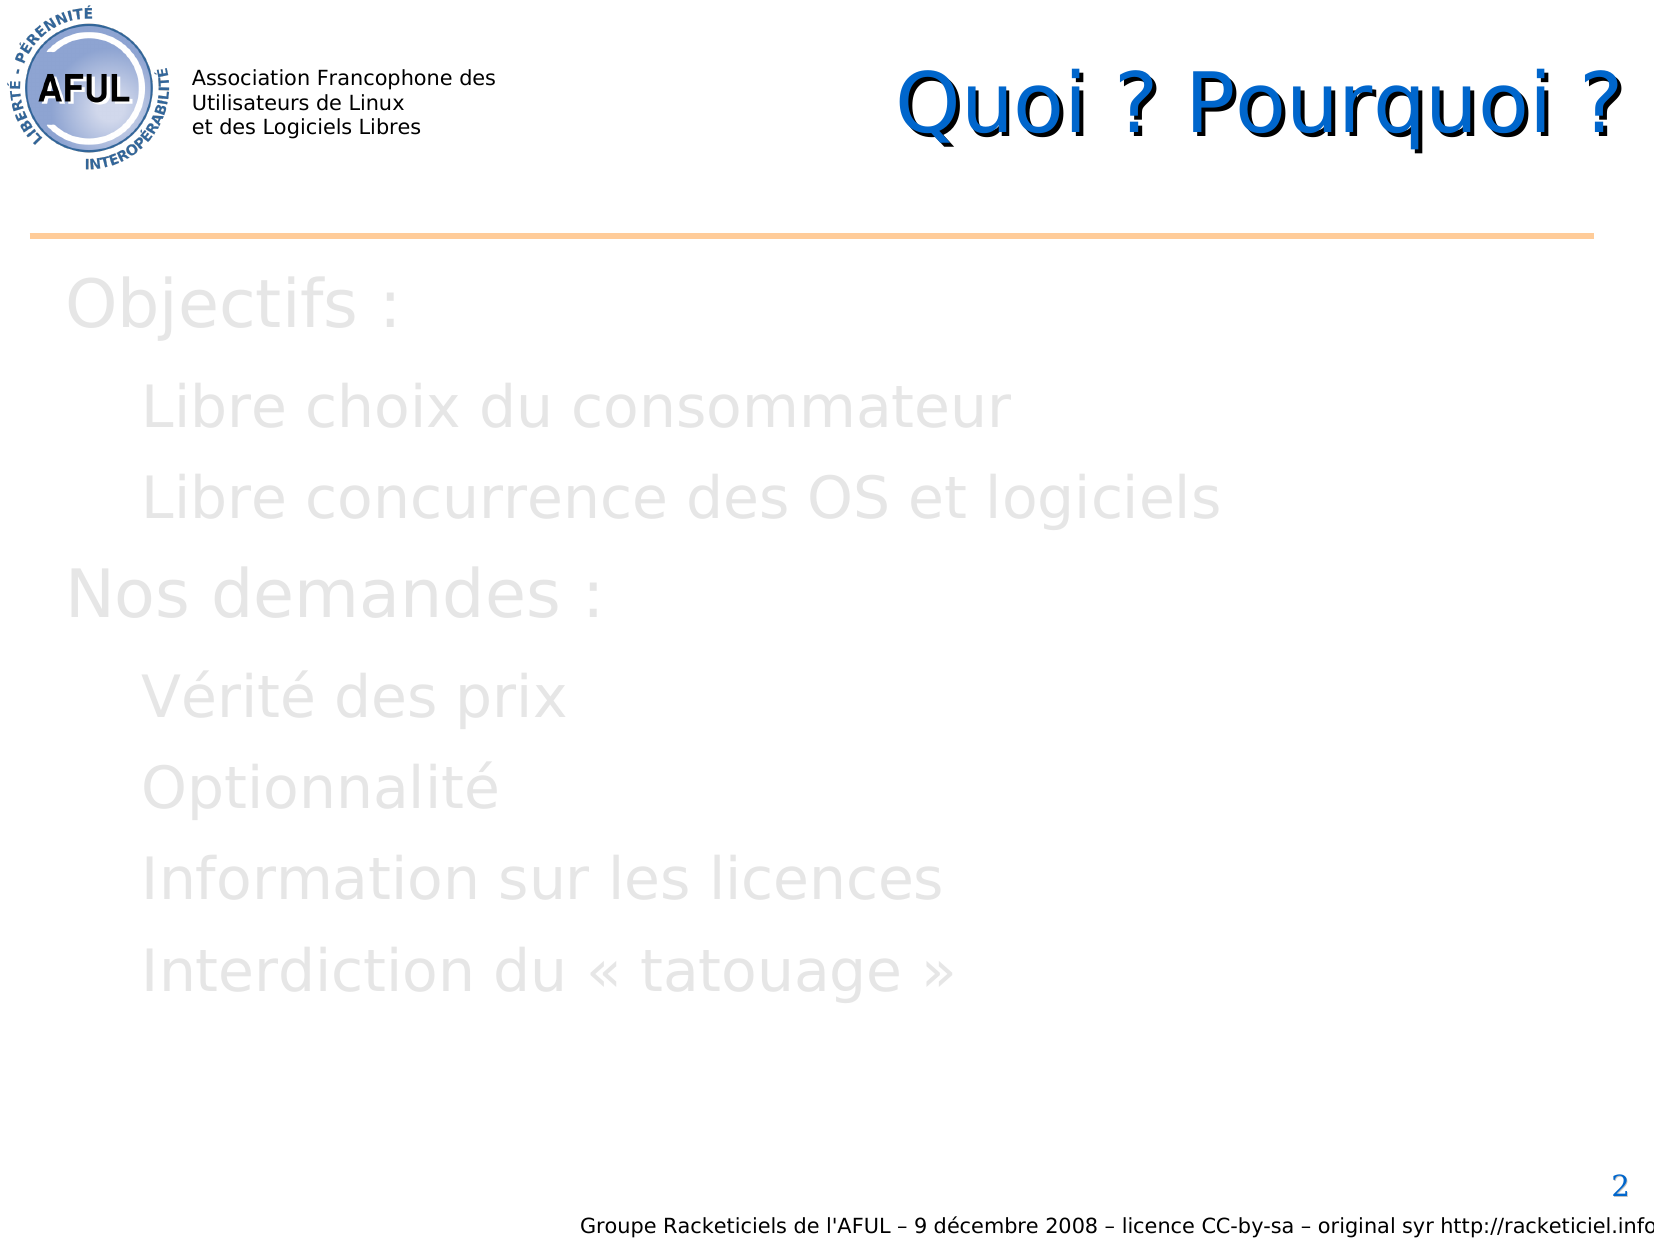

# Quoi ? Pourquoi ?
Objectifs :
Libre choix du consommateur
Libre concurrence des OS et logiciels
Nos demandes :
Vérité des prix
Optionnalité
Information sur les licences
Interdiction du « tatouage »
2
Groupe Racketiciels de l'AFUL – 9 décembre 2008 – licence CC-by-sa – original syr http://racketiciel.info